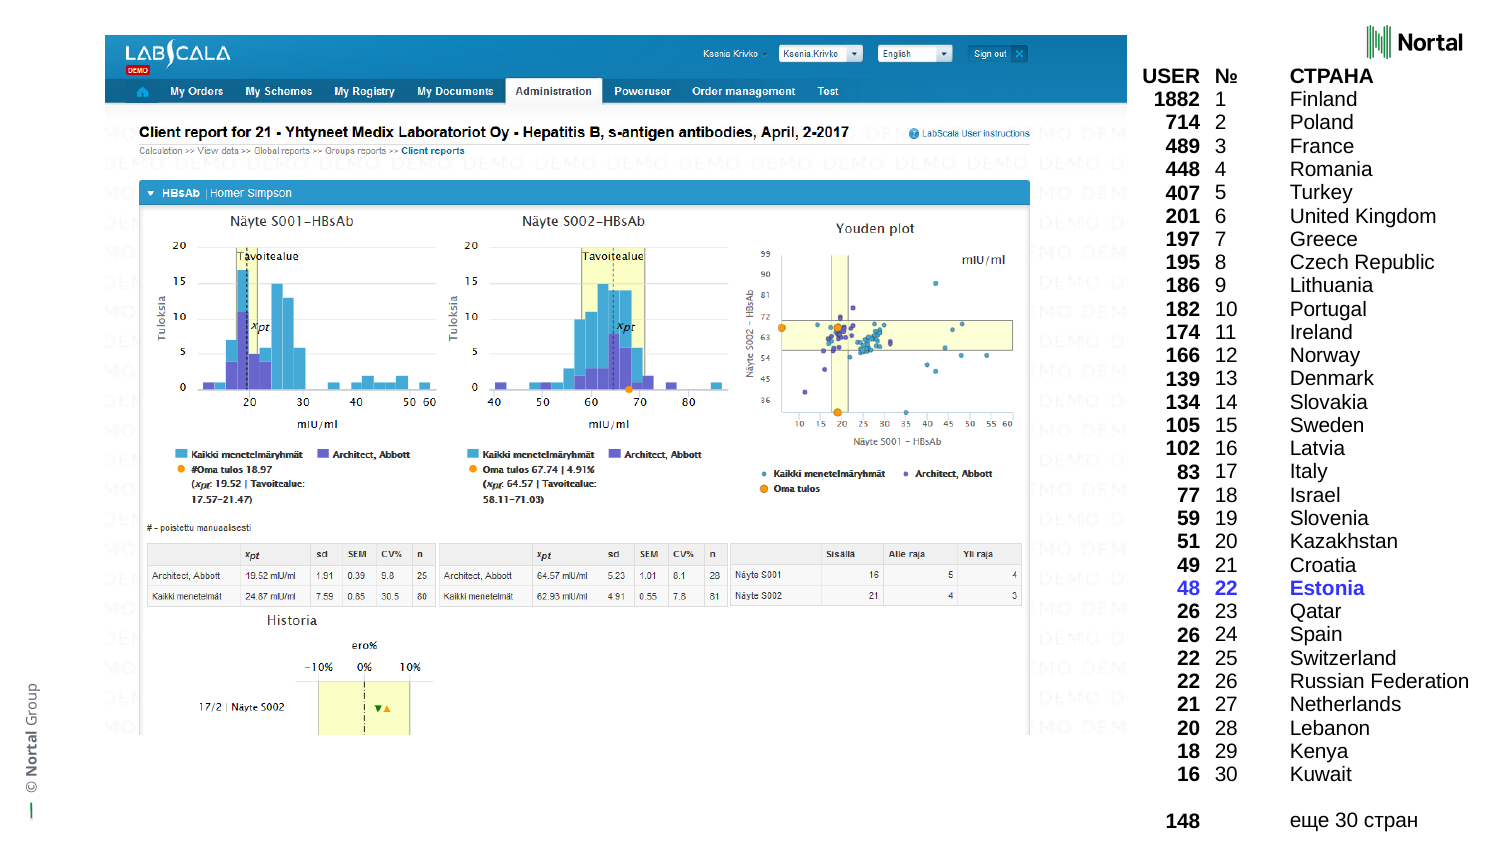

№	СТРАНА
1	Finland
2	Poland
3	France
4	Romania
5	Turkey
6	United Kingdom
7	Greece
8	Czech Republic
9	Lithuania
10	Portugal
11	Ireland
12	Norway
13	Denmark
14	Slovakia
15	Sweden
16	Latvia
17	Italy
18	Israel
19	Slovenia
20	Kazakhstan
21	Croatia
22	Estonia
23	Qatar
24	Spain
25	Switzerland
26	Russian Federation
27	Netherlands
28	Lebanon
29	Kenya
30	Kuwait
	еще 30 стран
USER
1882
714
489
448
407
201
197
195
186
182
174
166
139
134
105
102
83
77
59
51
49
48
26
26
22
22
21
20
18
16
148